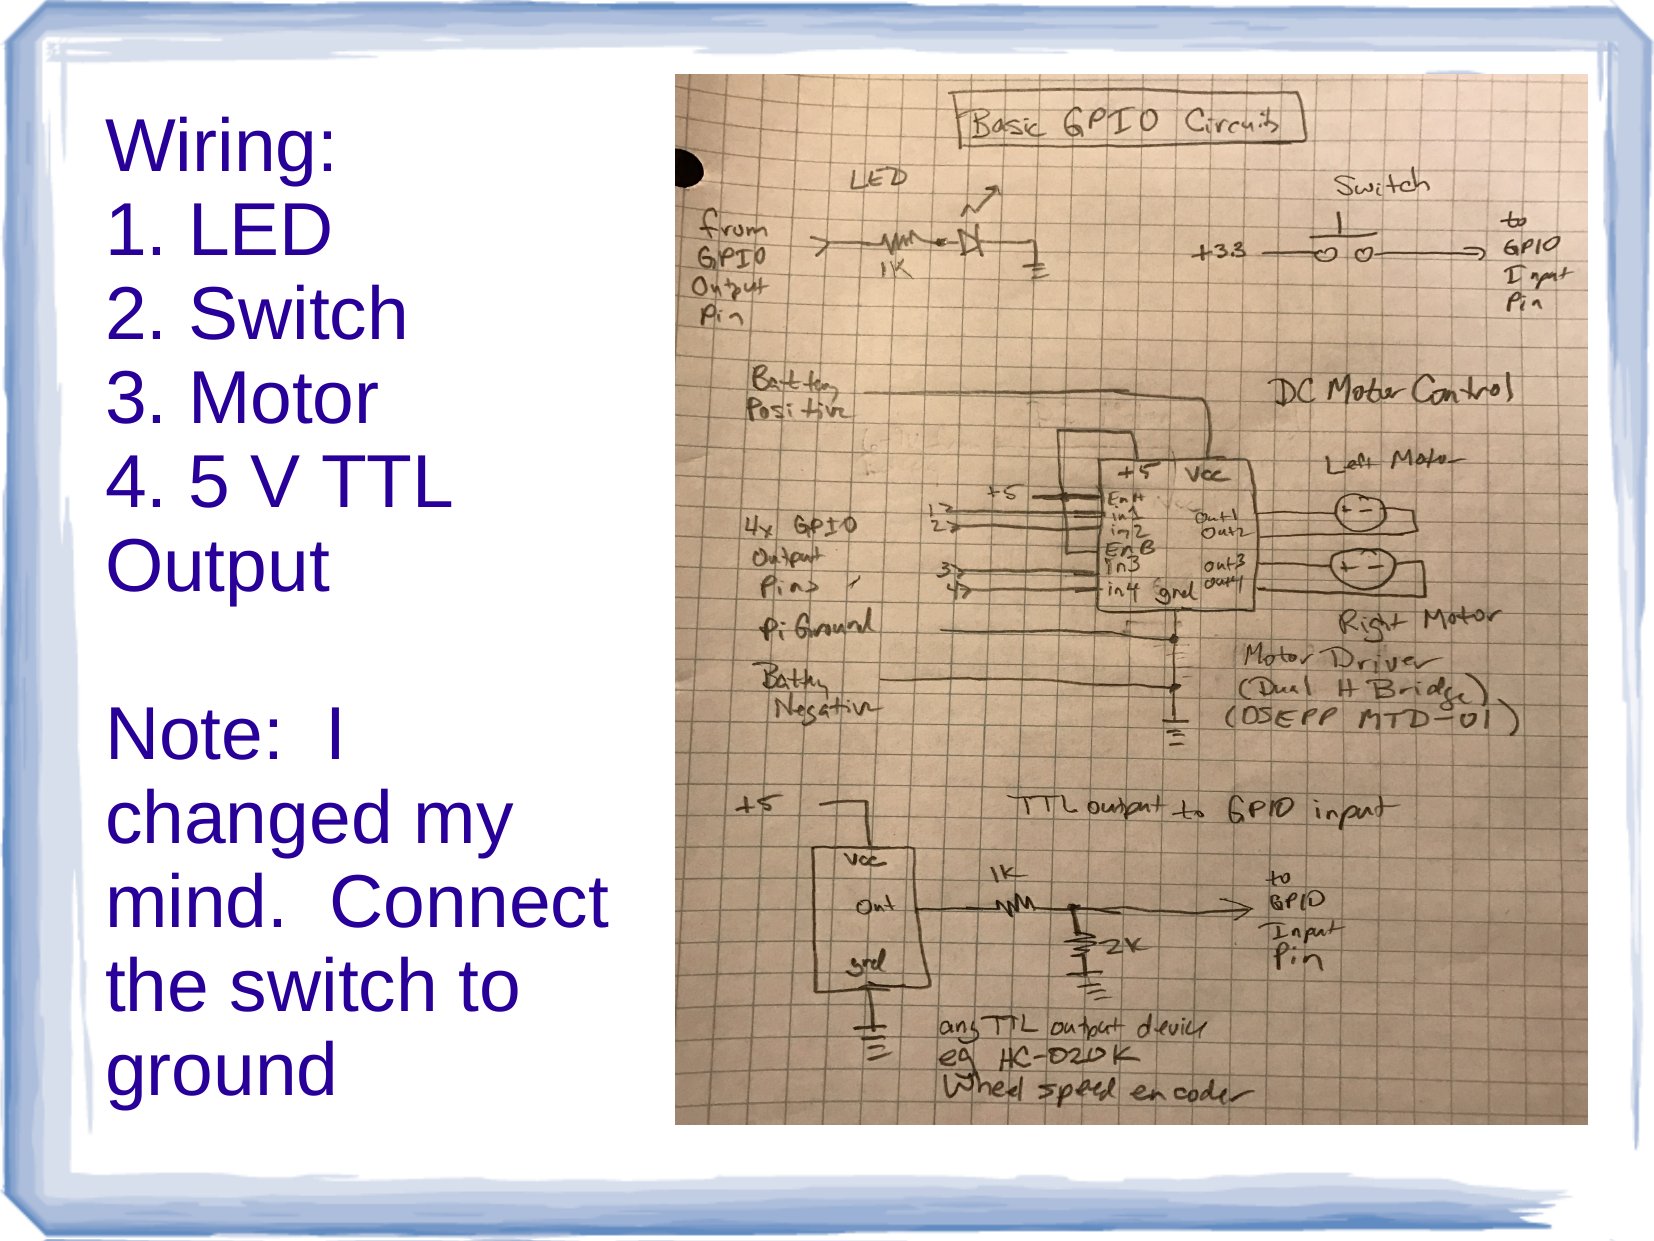

# Wiring: 1. LED 2. Switch 3. Motor 4. 5 V TTL Output Note: I changed my mind. Connect the switch to ground